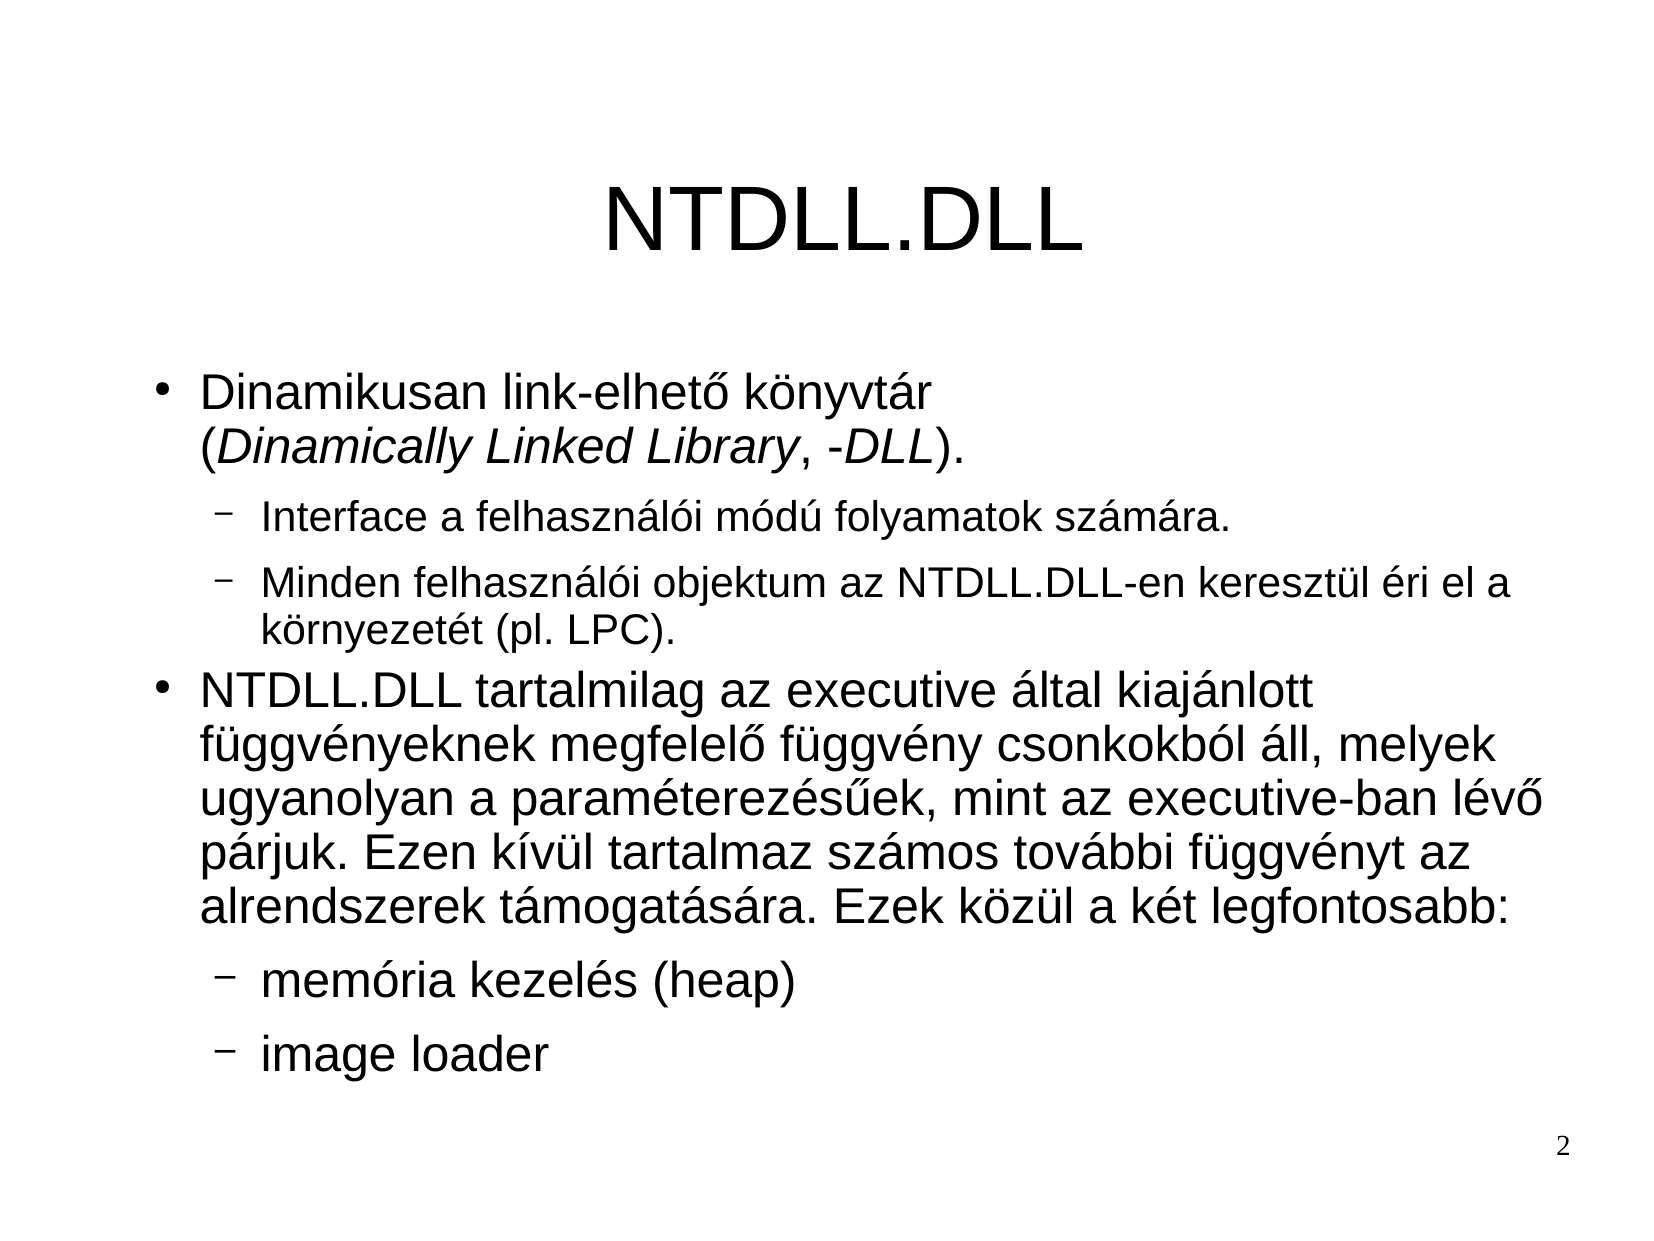

# NTDLL.DLL
Dinamikusan link-elhető könyvtár
(Dinamically Linked Library, -DLL).
Interface a felhasználói módú folyamatok számára.
Minden felhasználói objektum az NTDLL.DLL-en keresztül éri el a környezetét (pl. LPC).
NTDLL.DLL tartalmilag az executive által kiajánlott függvényeknek megfelelő függvény csonkokból áll, melyek ugyanolyan a paraméterezésűek, mint az executive-ban lévő párjuk. Ezen kívül tartalmaz számos további függvényt az alrendszerek támogatására. Ezek közül a két legfontosabb:
memória kezelés (heap)
image loader
2